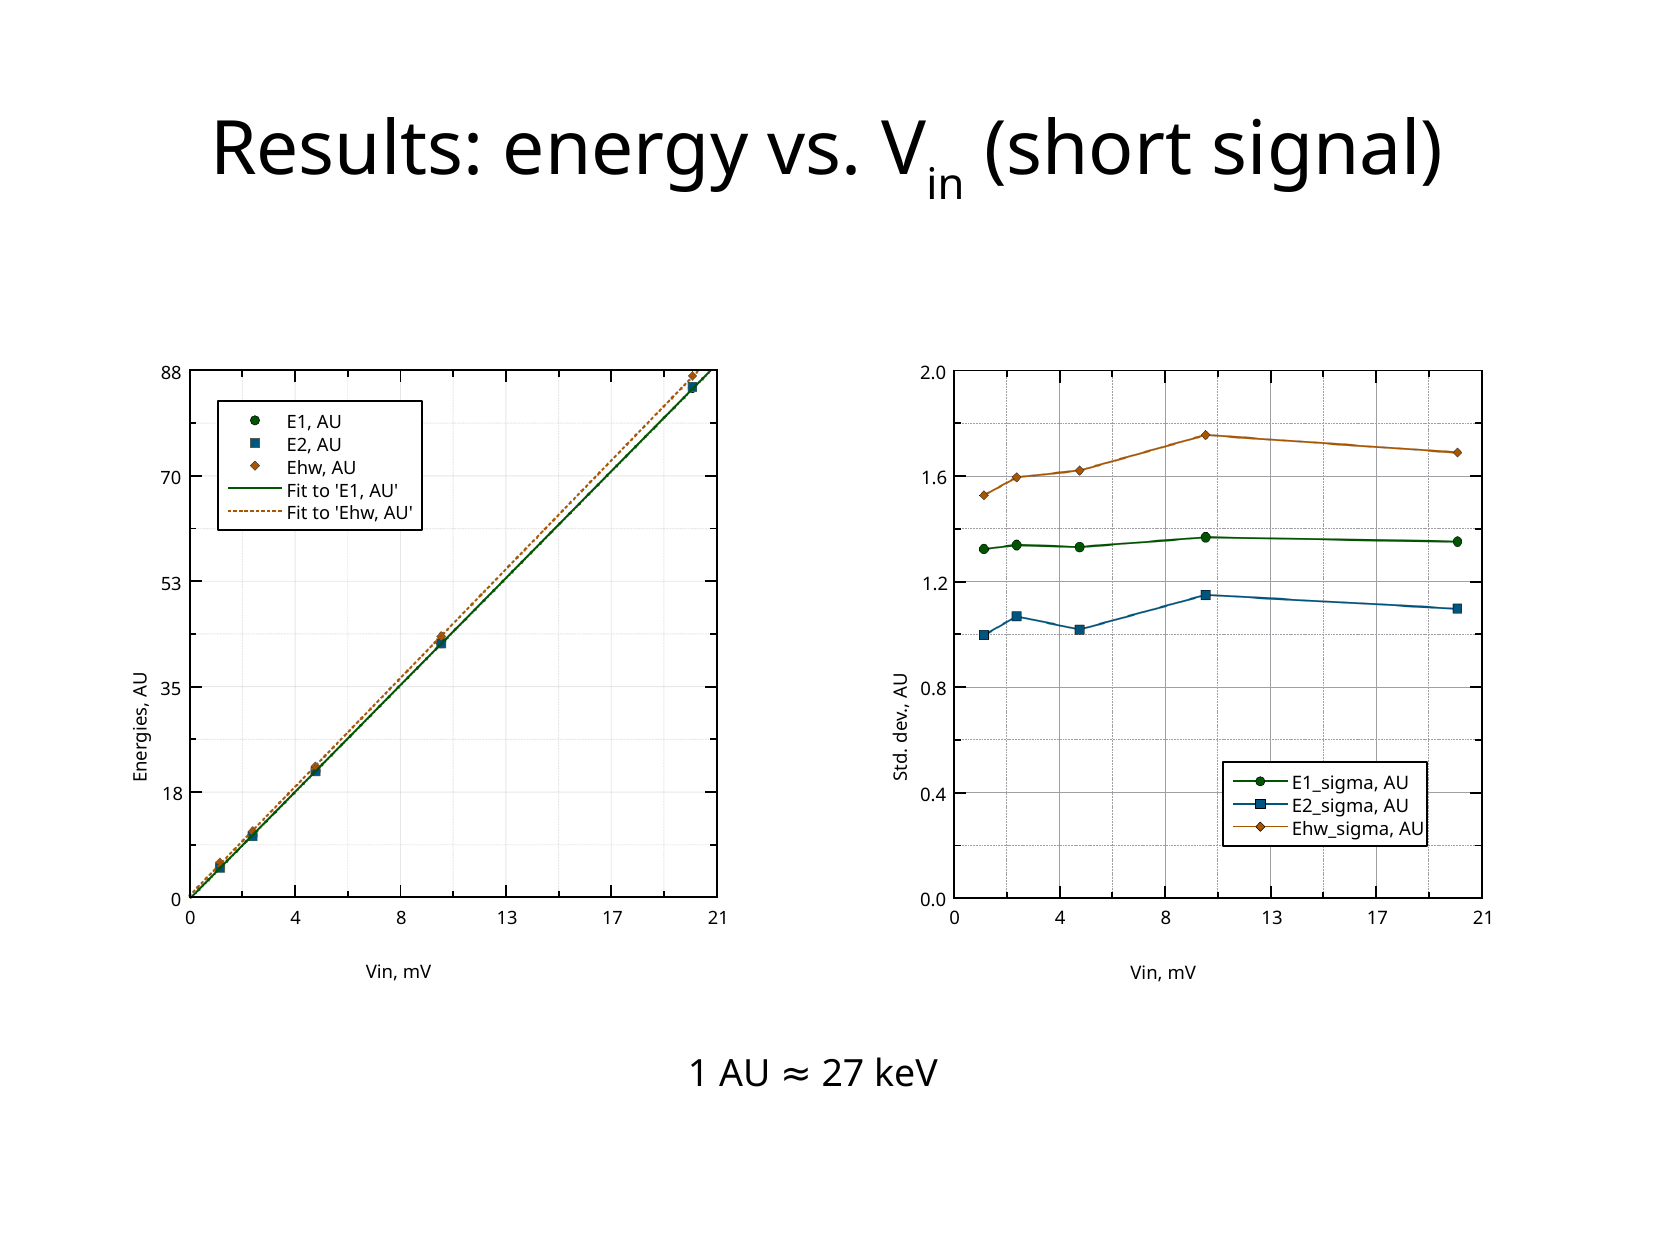

# Results: energy vs. Vin (short signal)
1 AU ≈ 27 keV